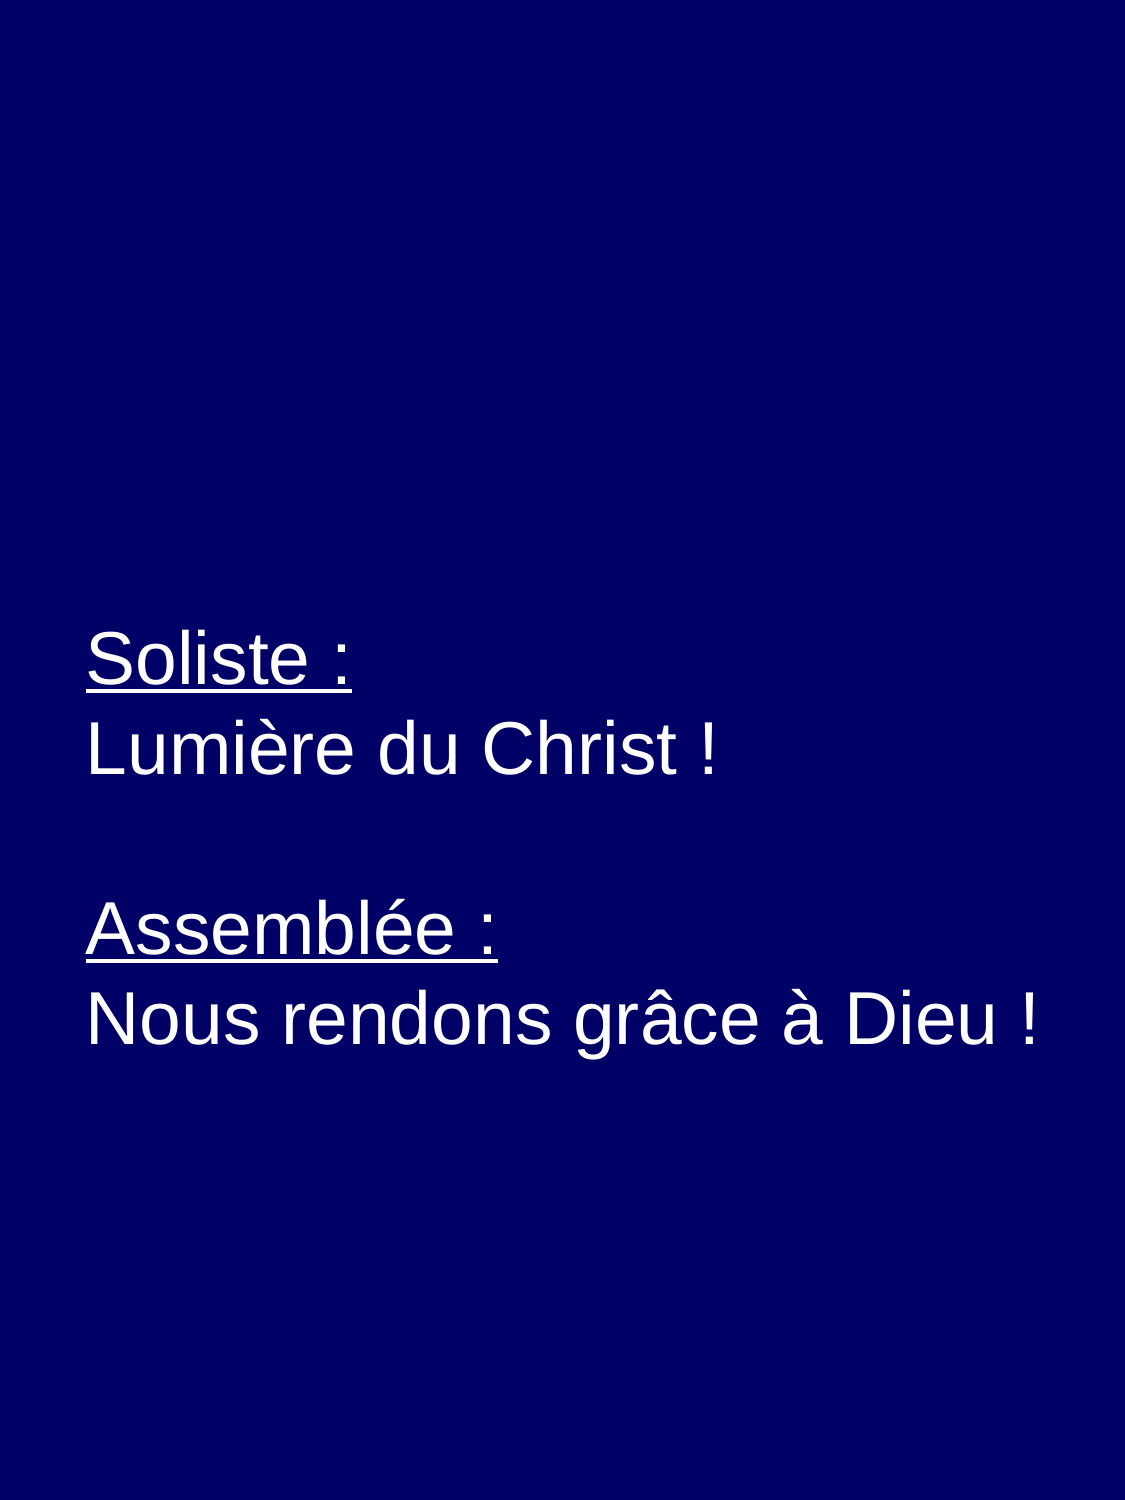

Soliste :
Lumière du Christ !
Assemblée :
Nous rendons grâce à Dieu !